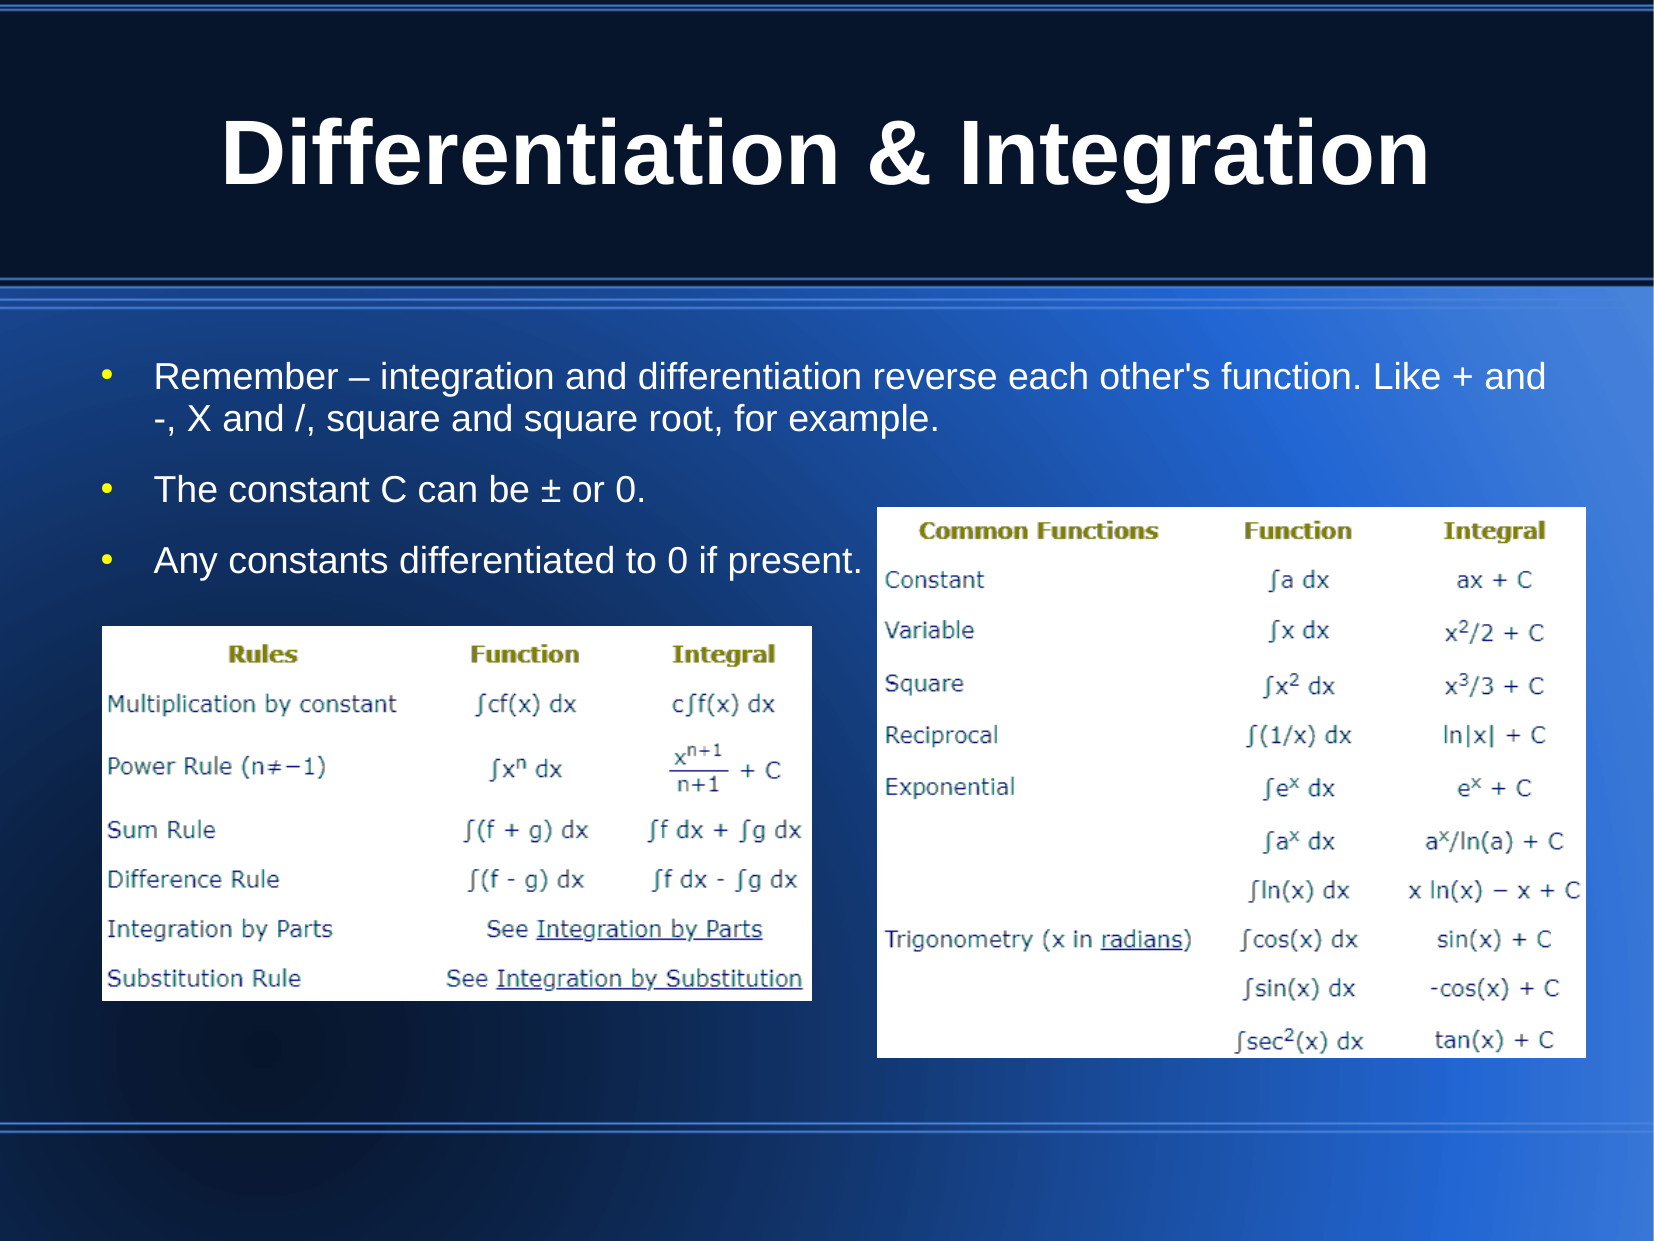

# Differentiation & Integration
Remember – integration and differentiation reverse each other's function. Like + and -, X and /, square and square root, for example.
The constant C can be ± or 0.
Any constants differentiated to 0 if present.